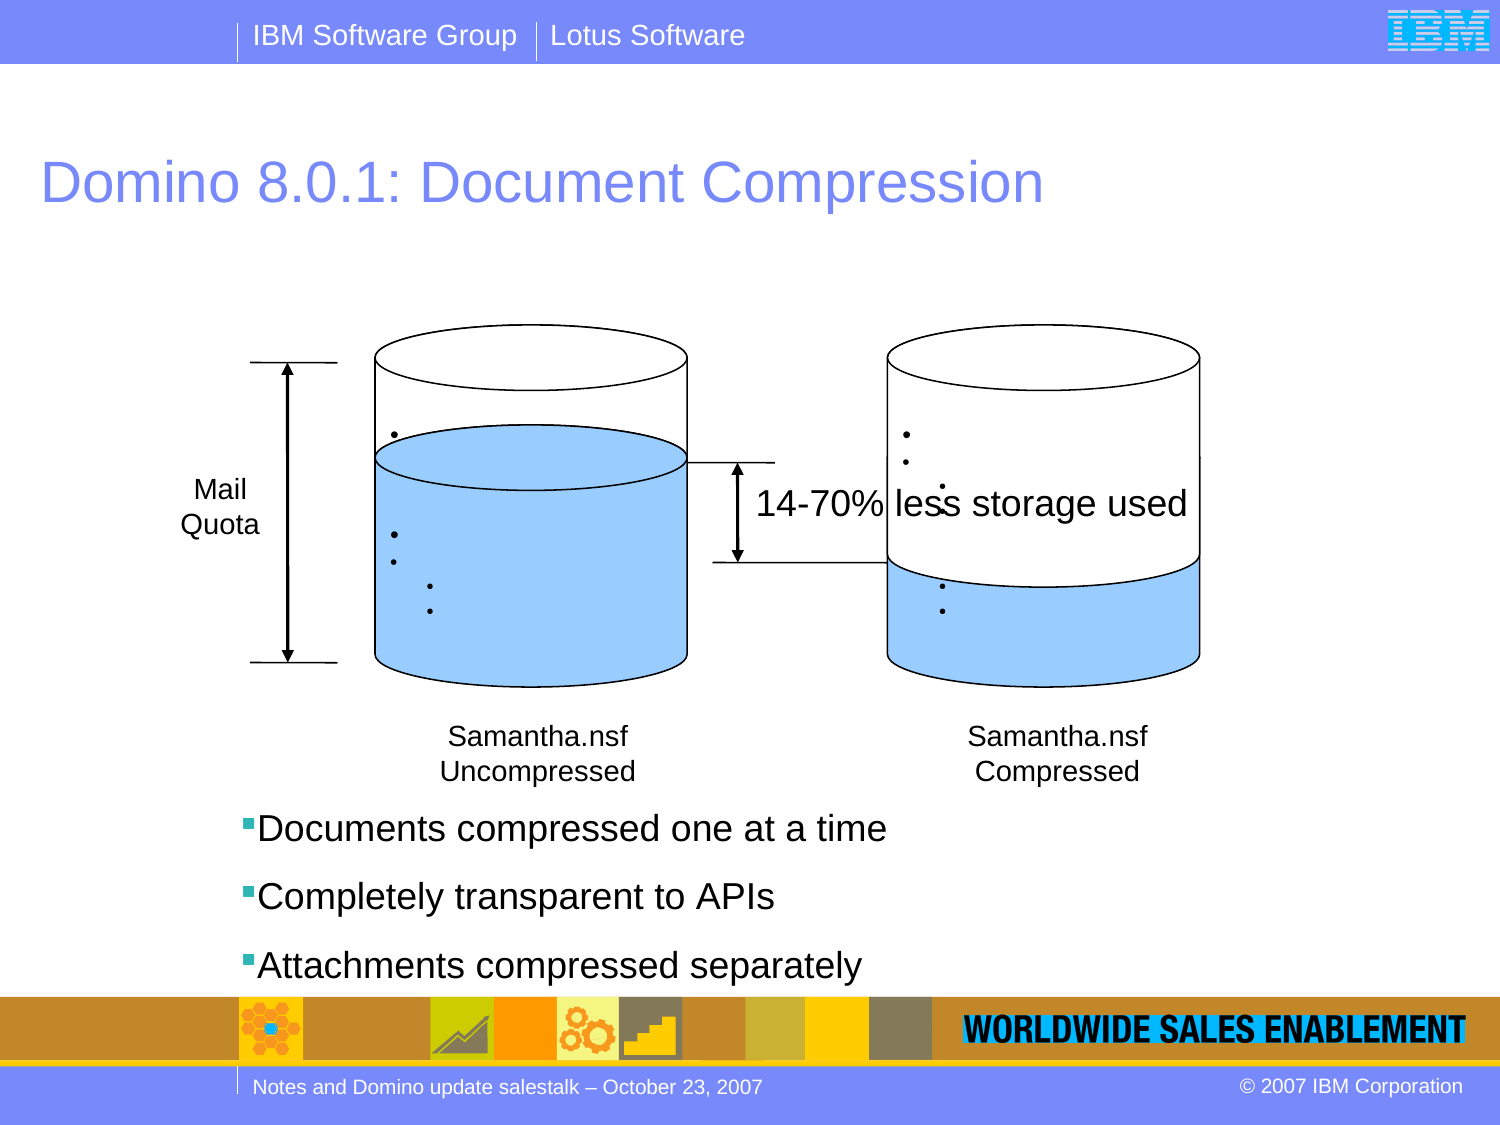

# Domino 8.0.1: Document Compression
Mail
Quota
14-70% less storage used
Samantha.nsf
Uncompressed
Samantha.nsf
Compressed
Documents compressed one at a time
Completely transparent to APIs
Attachments compressed separately